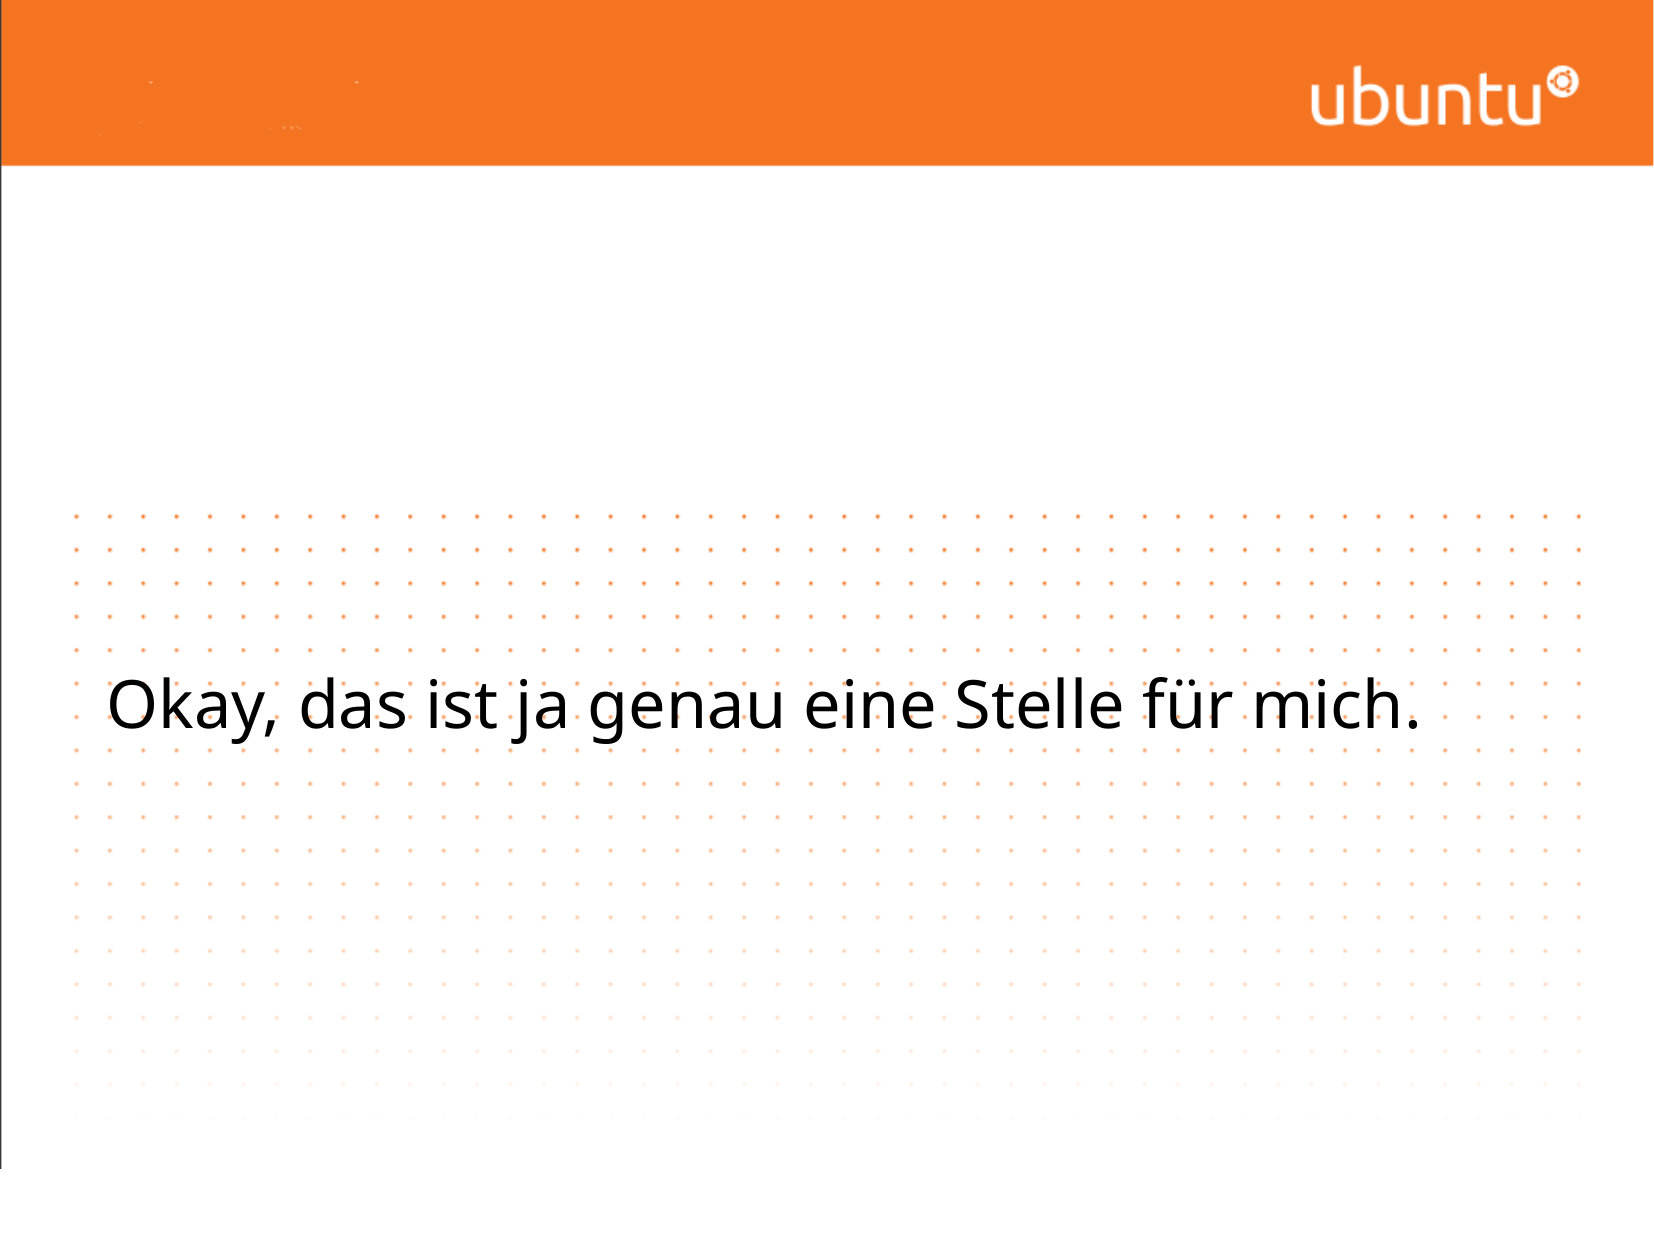

# Okay, das ist ja genau eine Stelle für mich.